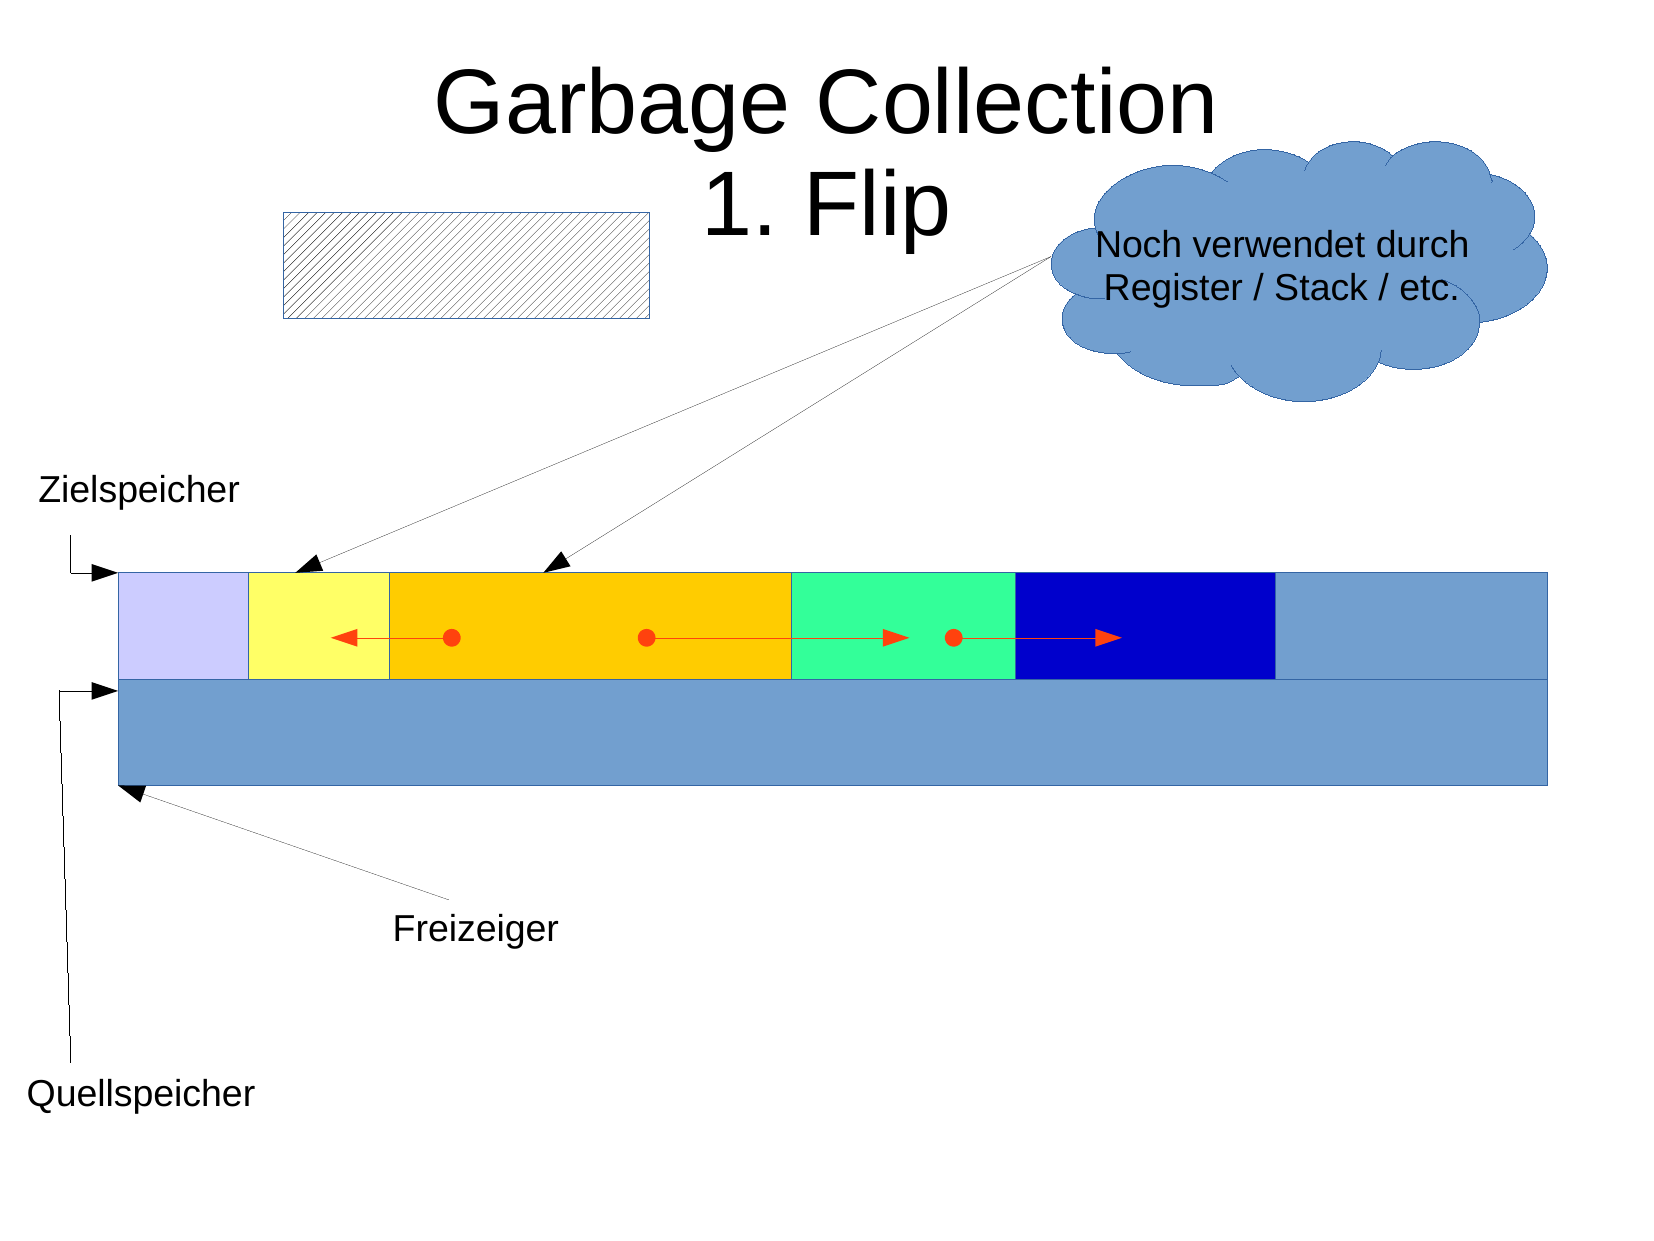

# Garbage Collection 1. Flip
Noch verwendet durch
Register / Stack / etc.
Zielspeicher
Freizeiger
Quellspeicher